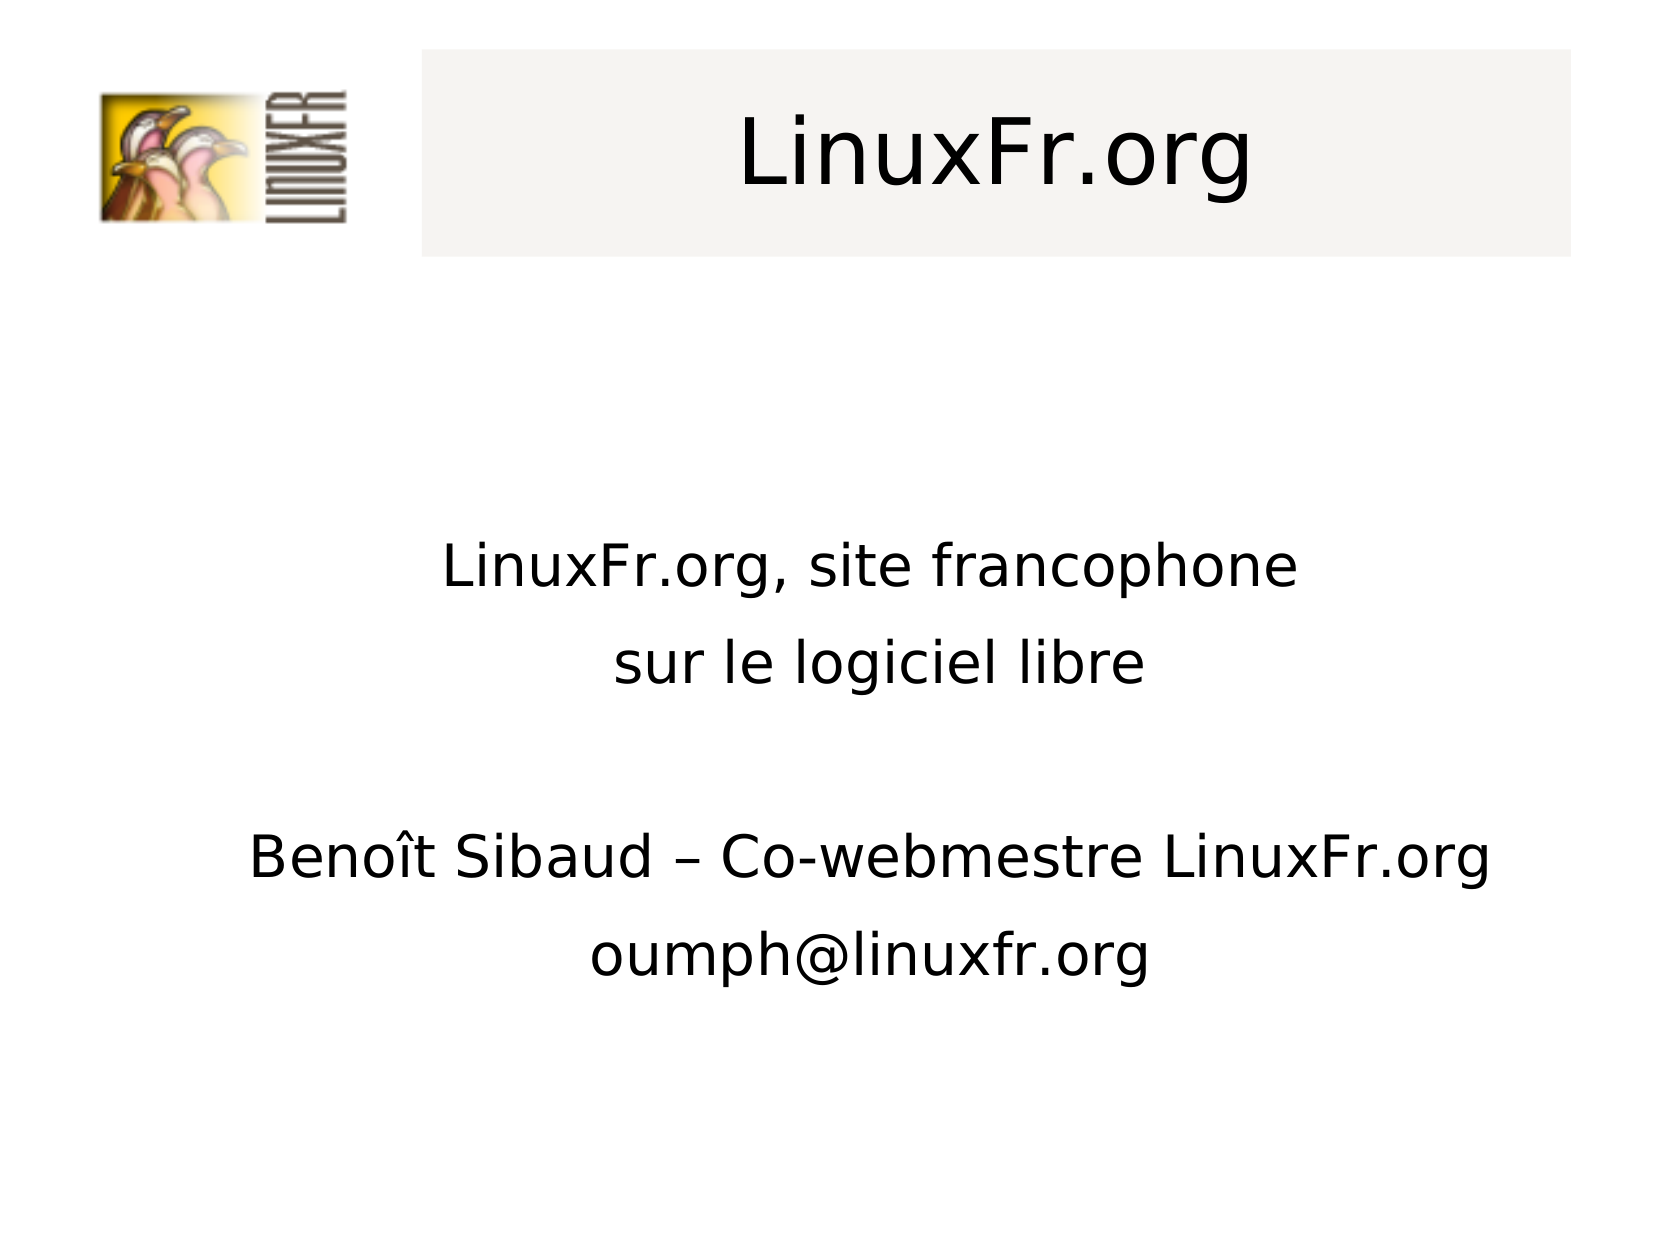

# LinuxFr.org
LinuxFr.org, site francophone
 sur le logiciel libre
Benoît Sibaud – Co-webmestre LinuxFr.org
oumph@linuxfr.org